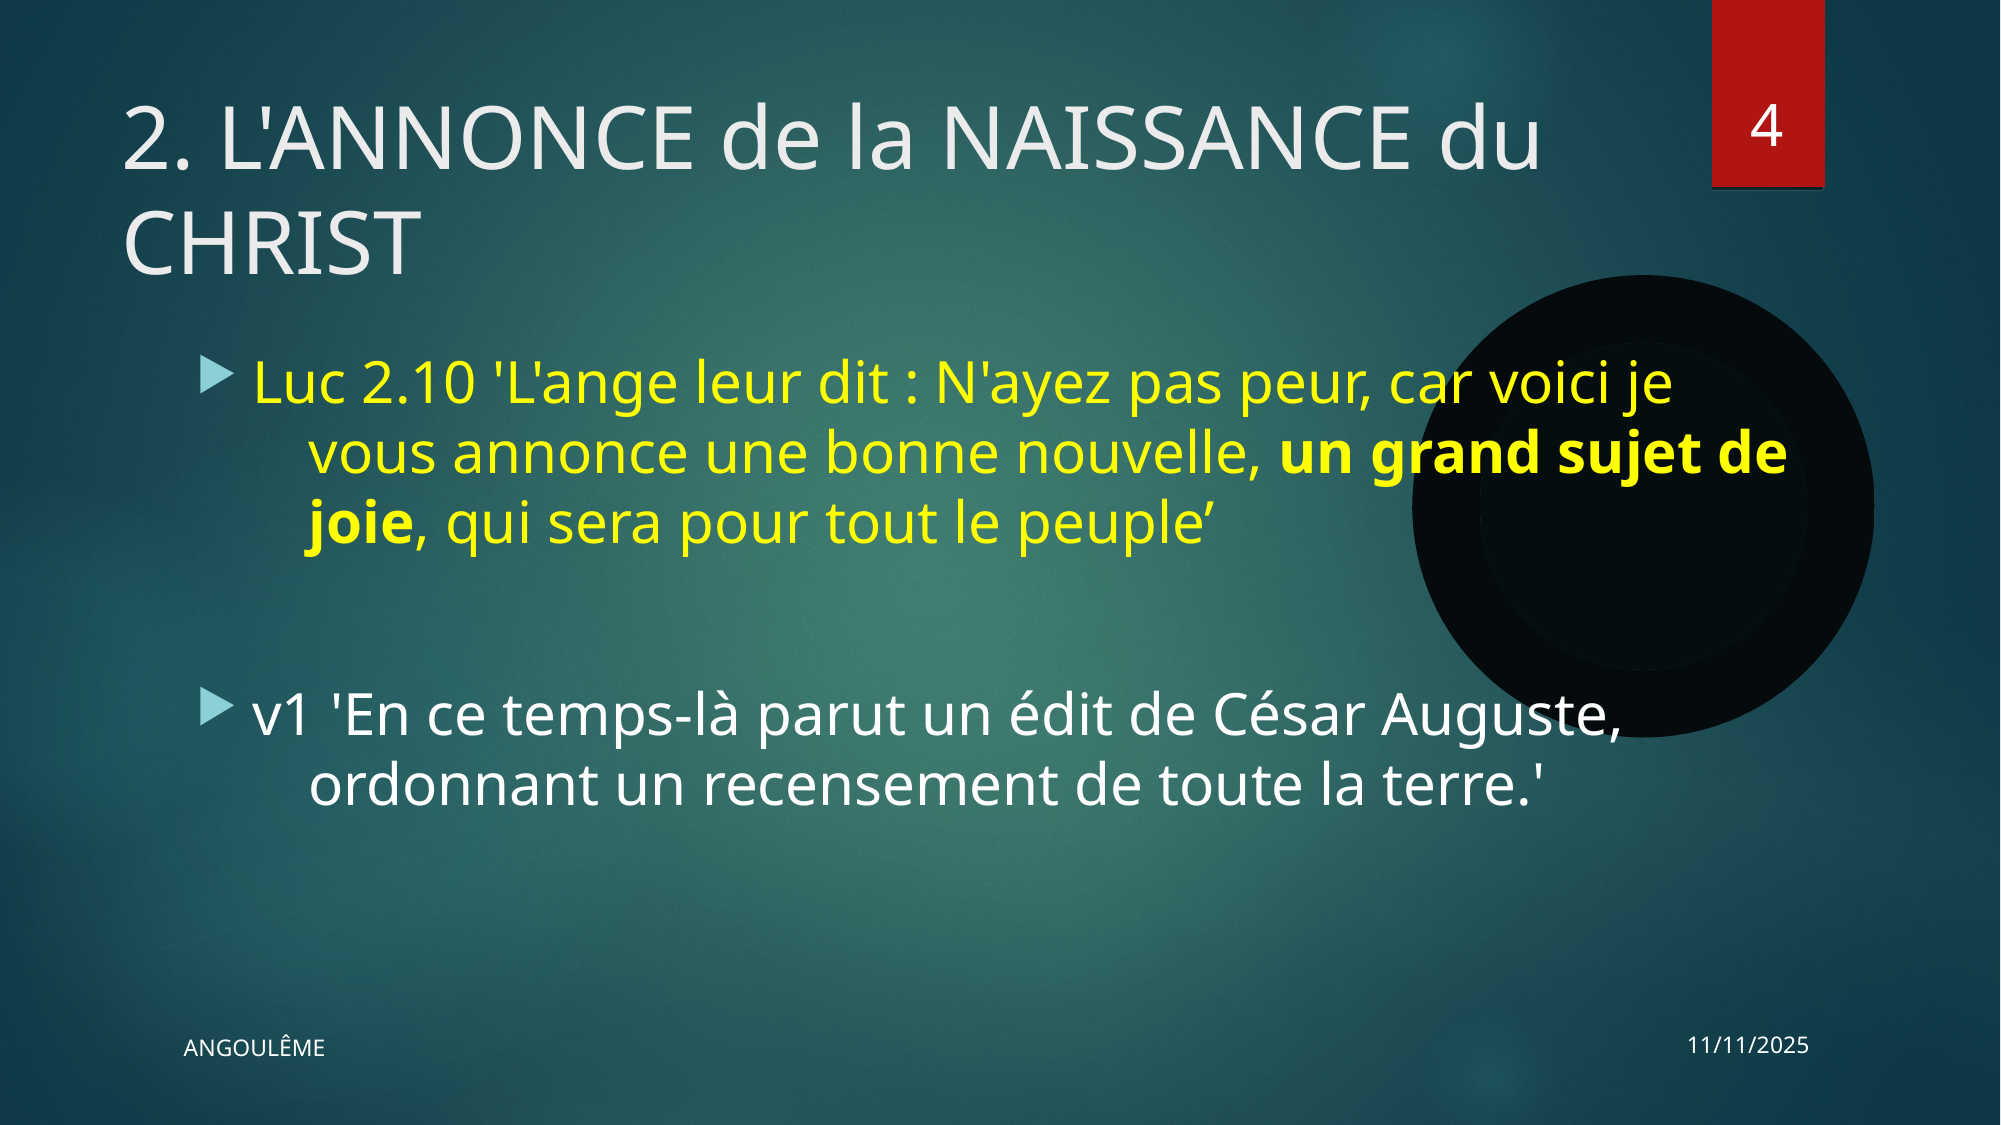

# 2. L'ANNONCE de la NAISSANCE du CHRIST
Luc 2.10 'L'ange leur dit : N'ayez pas peur, car voici je vous annonce une bonne nouvelle, un grand sujet de joie, qui sera pour tout le peuple’
v1 'En ce temps-là parut un édit de César Auguste, ordonnant un recensement de toute la terre.'
11/11/2025
ANGOULÊME